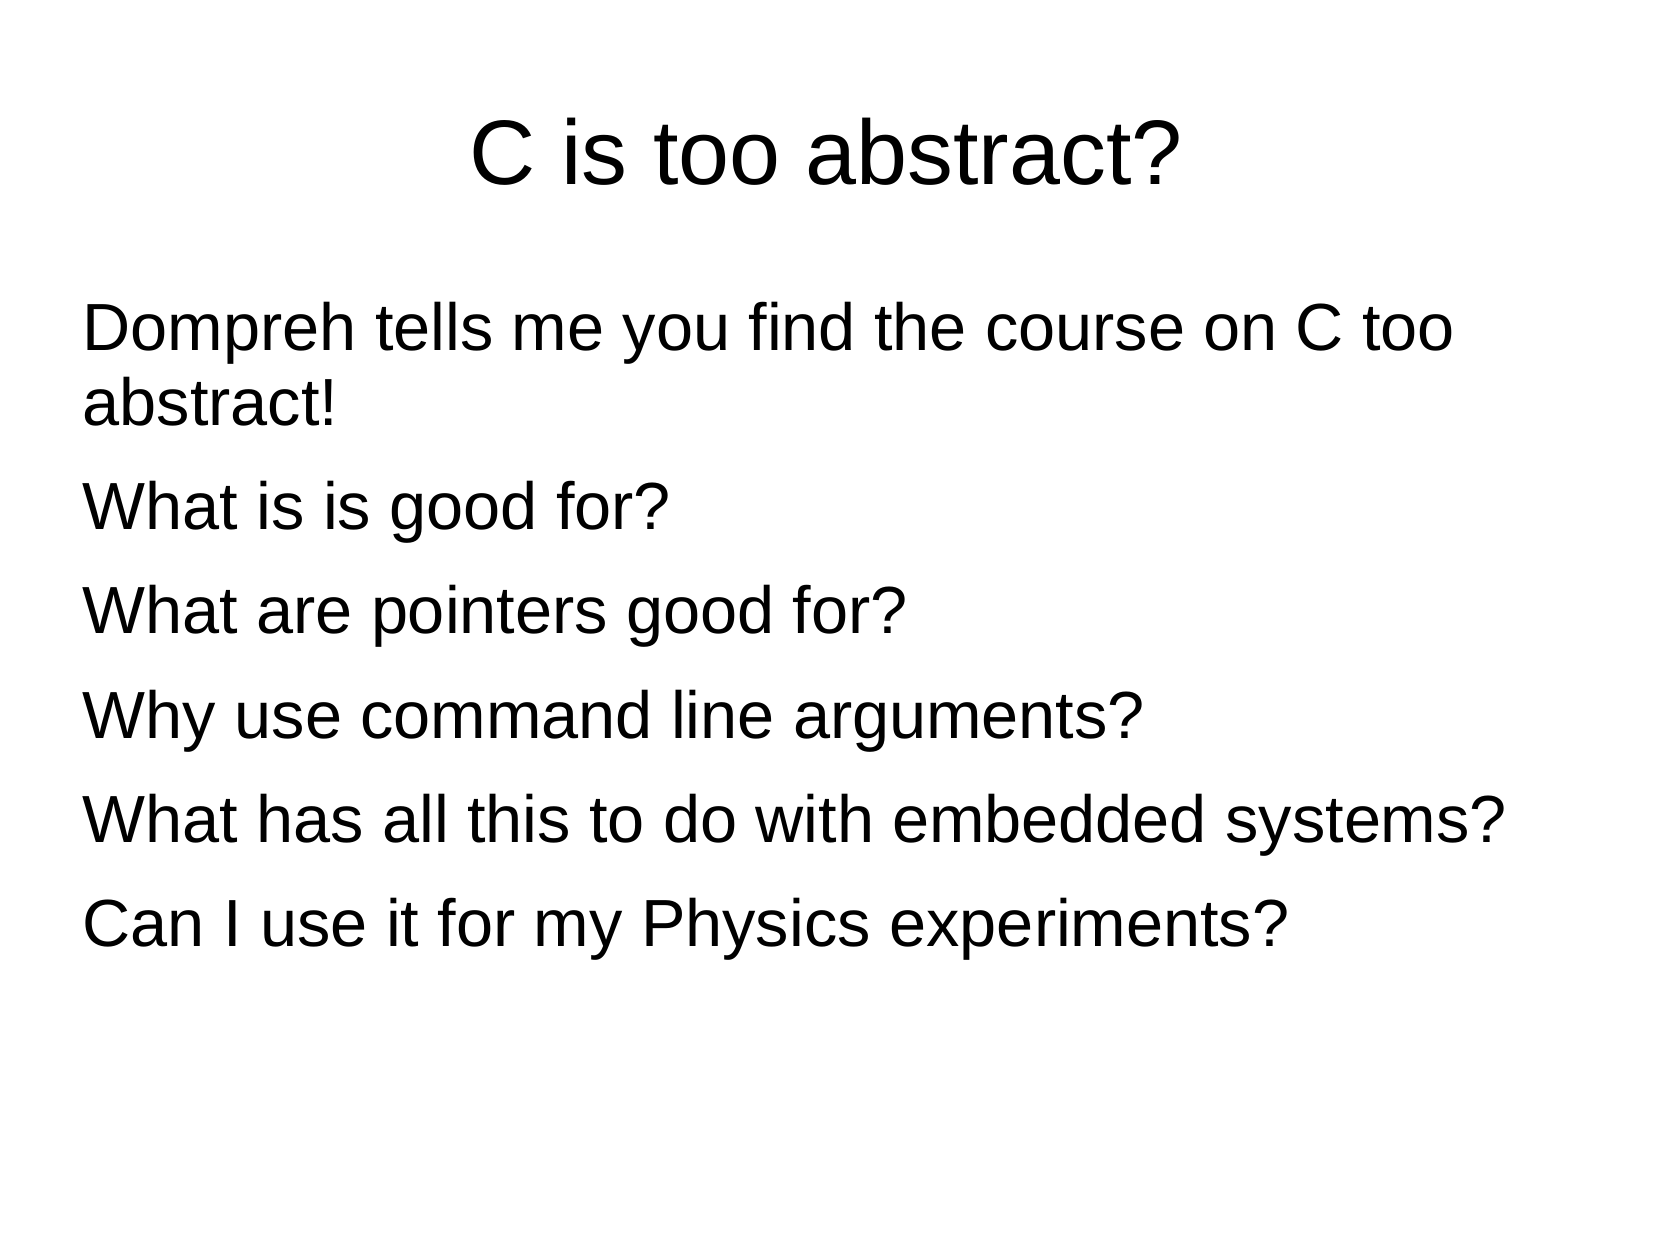

# C is too abstract?
Dompreh tells me you find the course on C too abstract!
What is is good for?
What are pointers good for?
Why use command line arguments?
What has all this to do with embedded systems?
Can I use it for my Physics experiments?